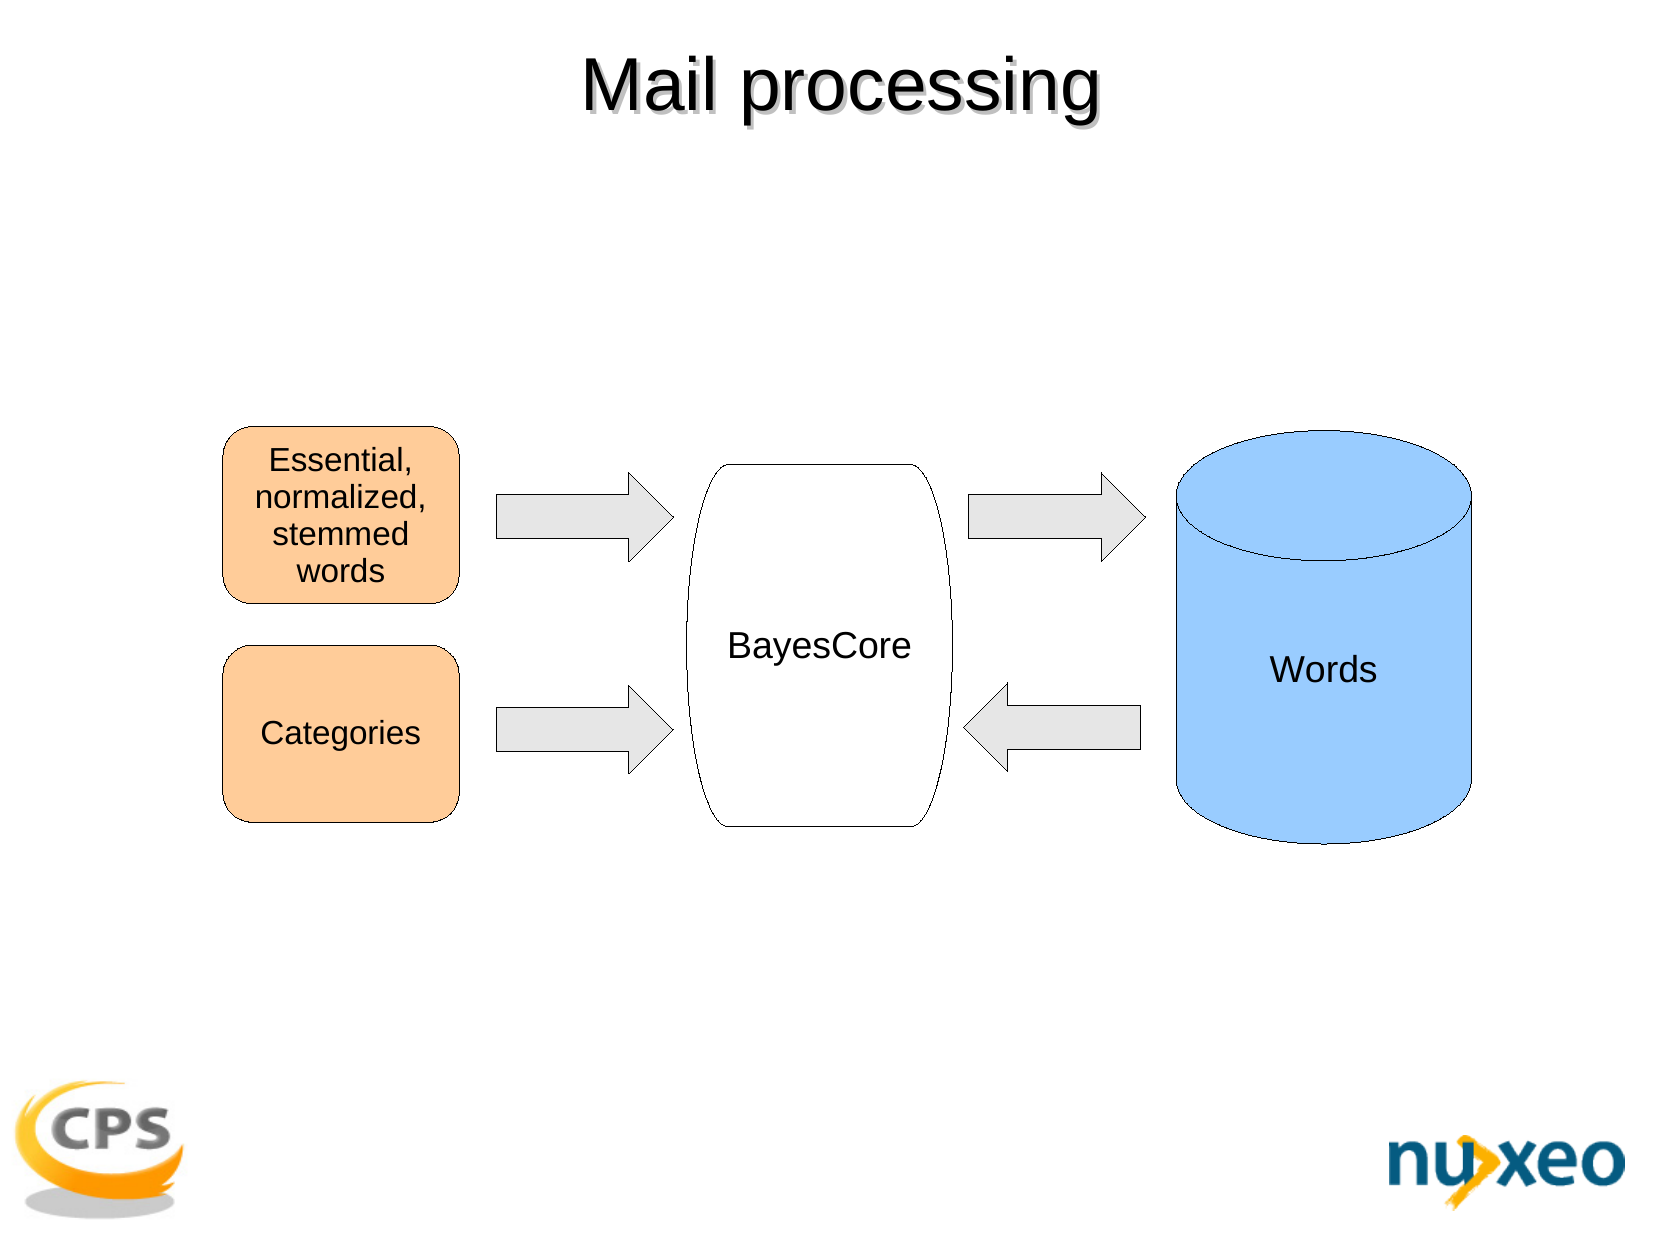

Mail processing
Essential,
normalized,
stemmed
words
Words
BayesCore
Categories